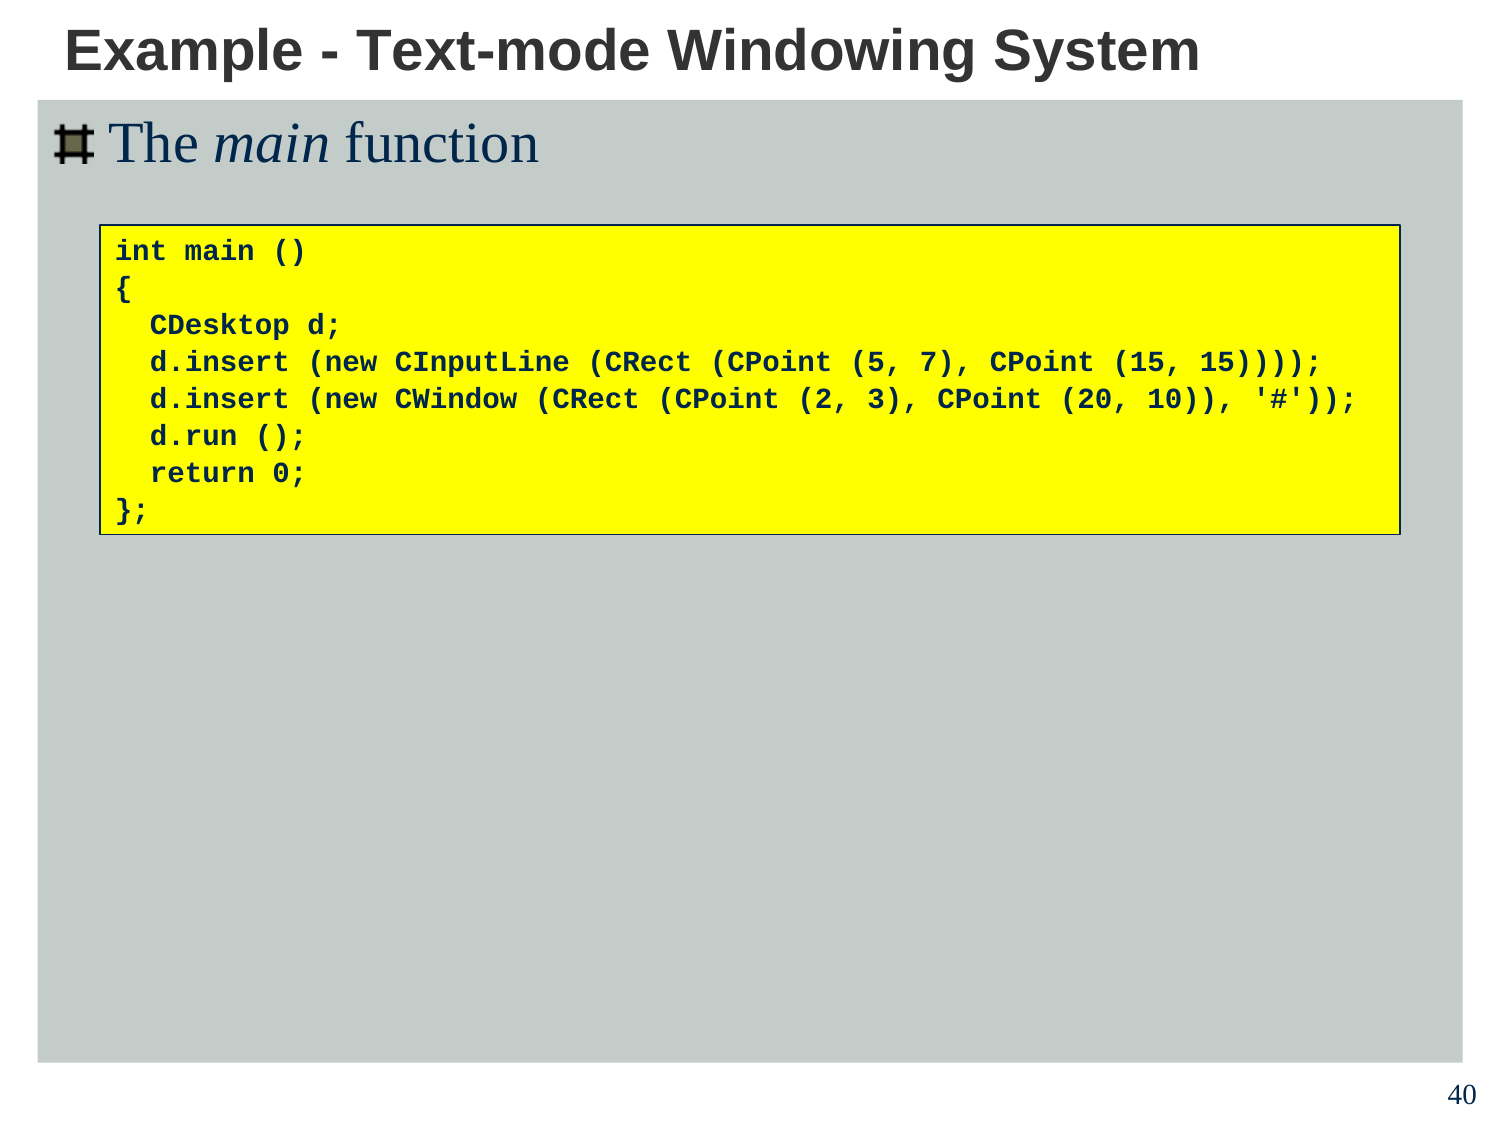

# Example - Text-mode Windowing System
The main function
int main ()
{
 CDesktop d;
 d.insert (new CInputLine (CRect (CPoint (5, 7), CPoint (15, 15))));
 d.insert (new CWindow (CRect (CPoint (2, 3), CPoint (20, 10)), '#'));
 d.run ();
 return 0;
};